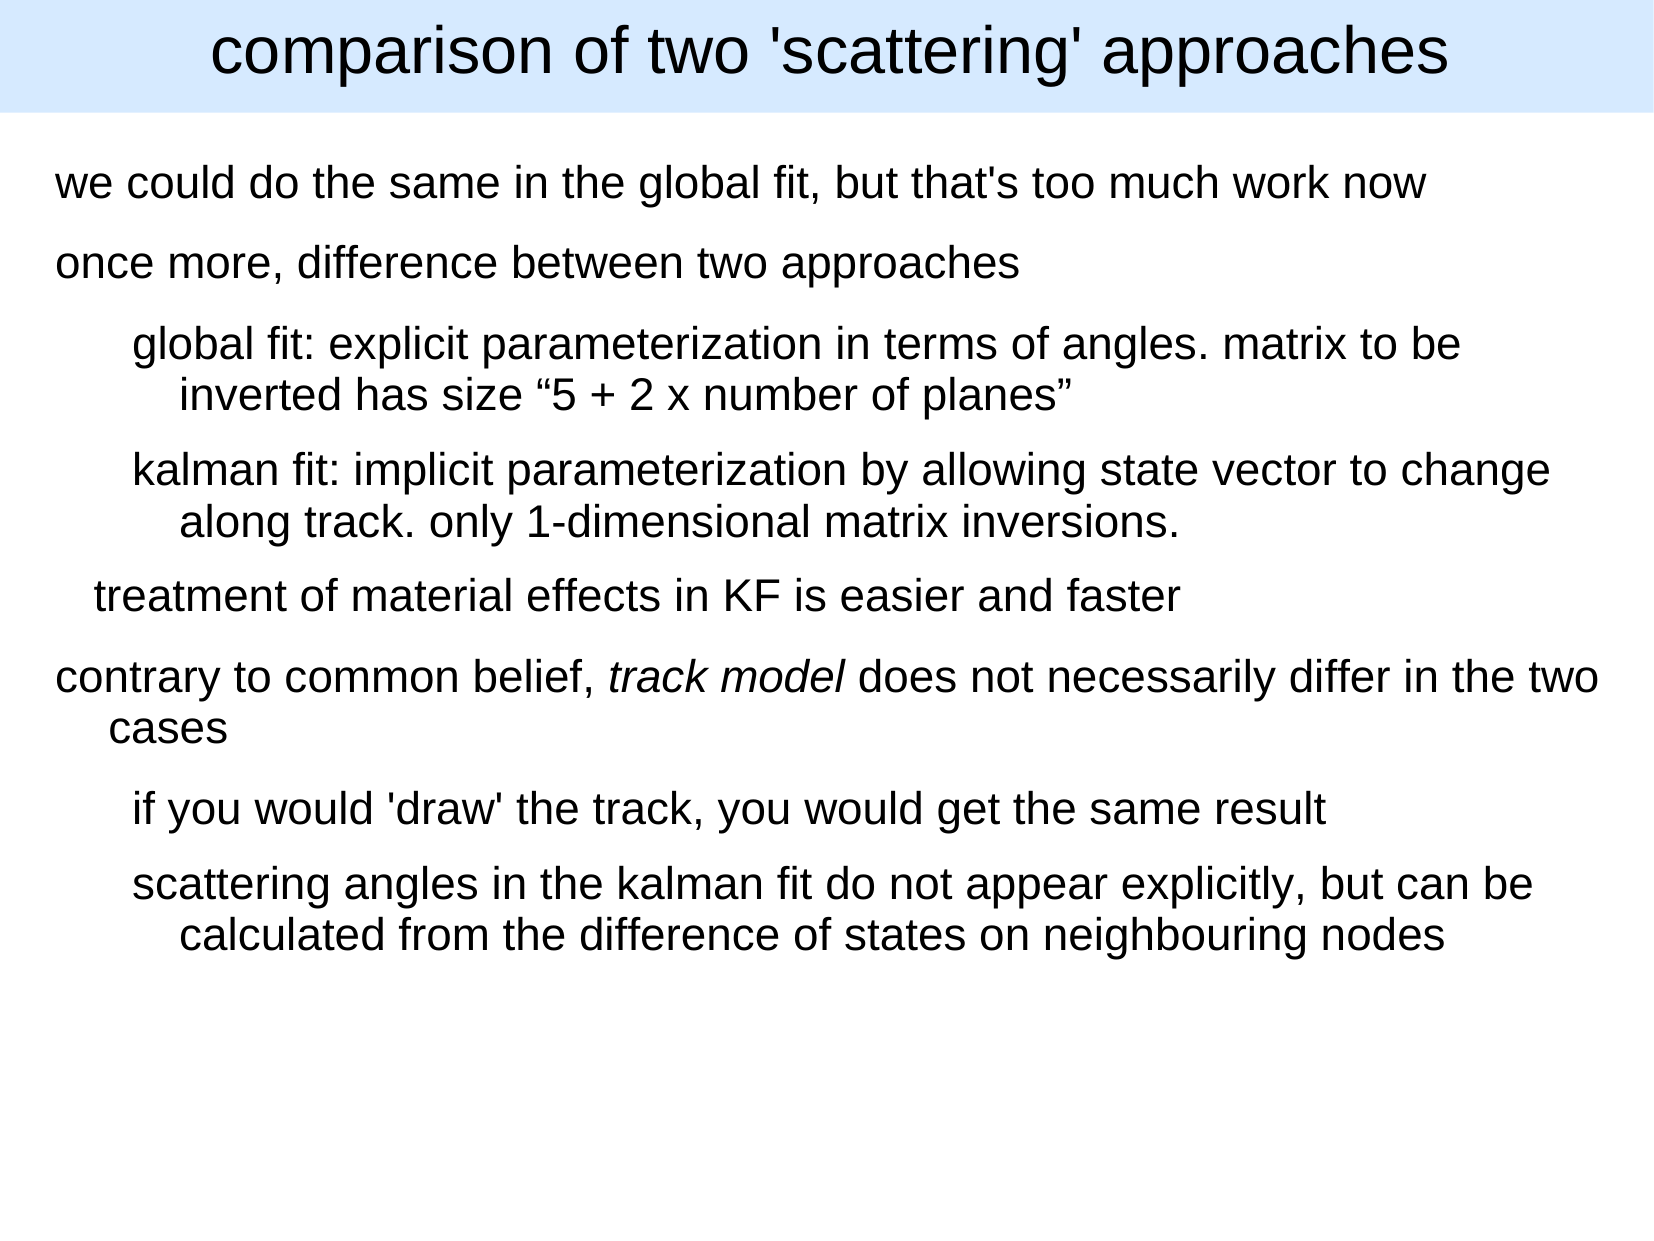

# comparison of two 'scattering' approaches
we could do the same in the global fit, but that's too much work now
once more, difference between two approaches
global fit: explicit parameterization in terms of angles. matrix to be inverted has size “5 + 2 x number of planes”
kalman fit: implicit parameterization by allowing state vector to change along track. only 1-dimensional matrix inversions.
 treatment of material effects in KF is easier and faster
contrary to common belief, track model does not necessarily differ in the two cases
if you would 'draw' the track, you would get the same result
scattering angles in the kalman fit do not appear explicitly, but can be calculated from the difference of states on neighbouring nodes